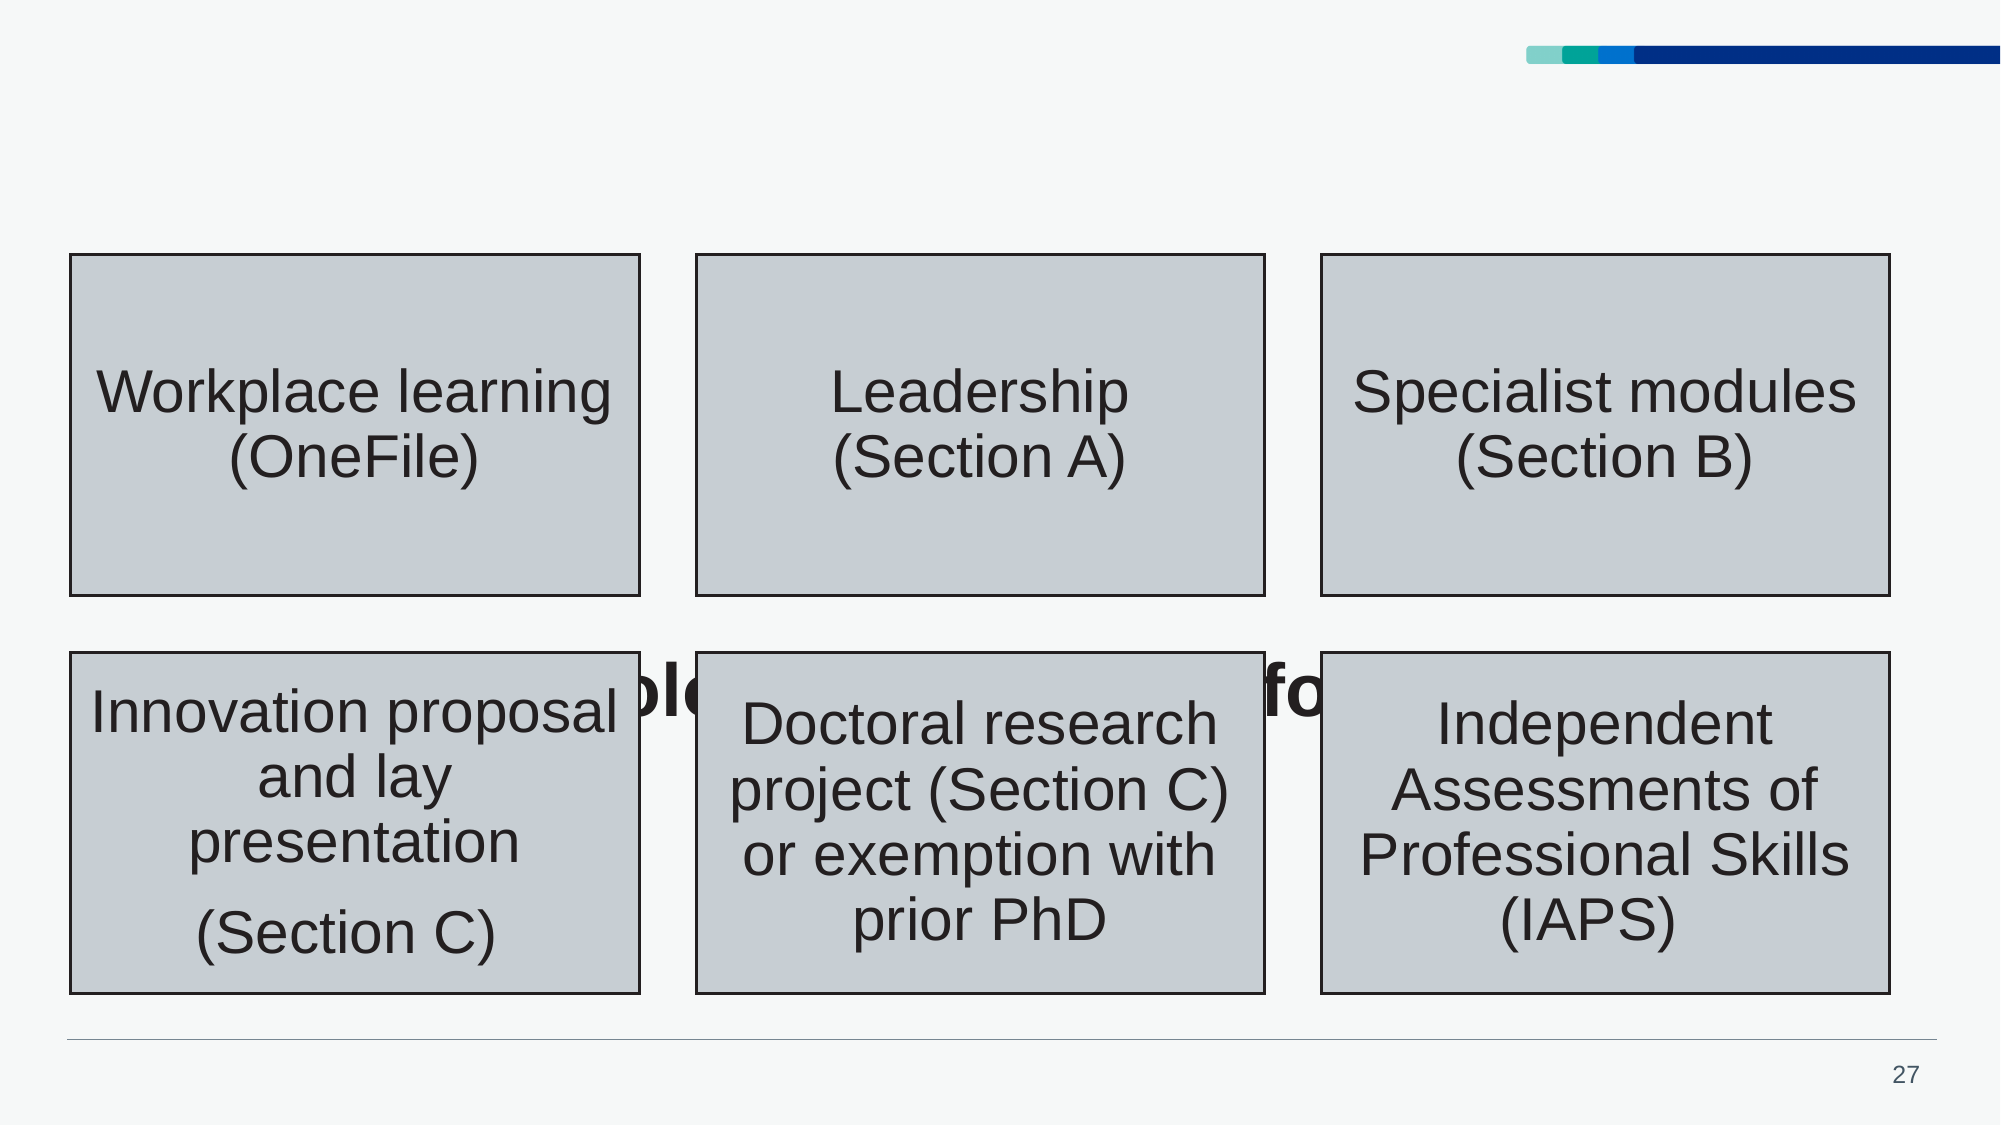

Workplace learning (OneFile)
Leadership (Section A)
Specialist modules (Section B)
Innovation proposal and lay presentation
 (Section C)
Doctoral research project (Section C) or exemption with prior PhD
Independent Assessments of Professional Skills (IAPS)
# Physical, Physiological and Bioinformatics sciences